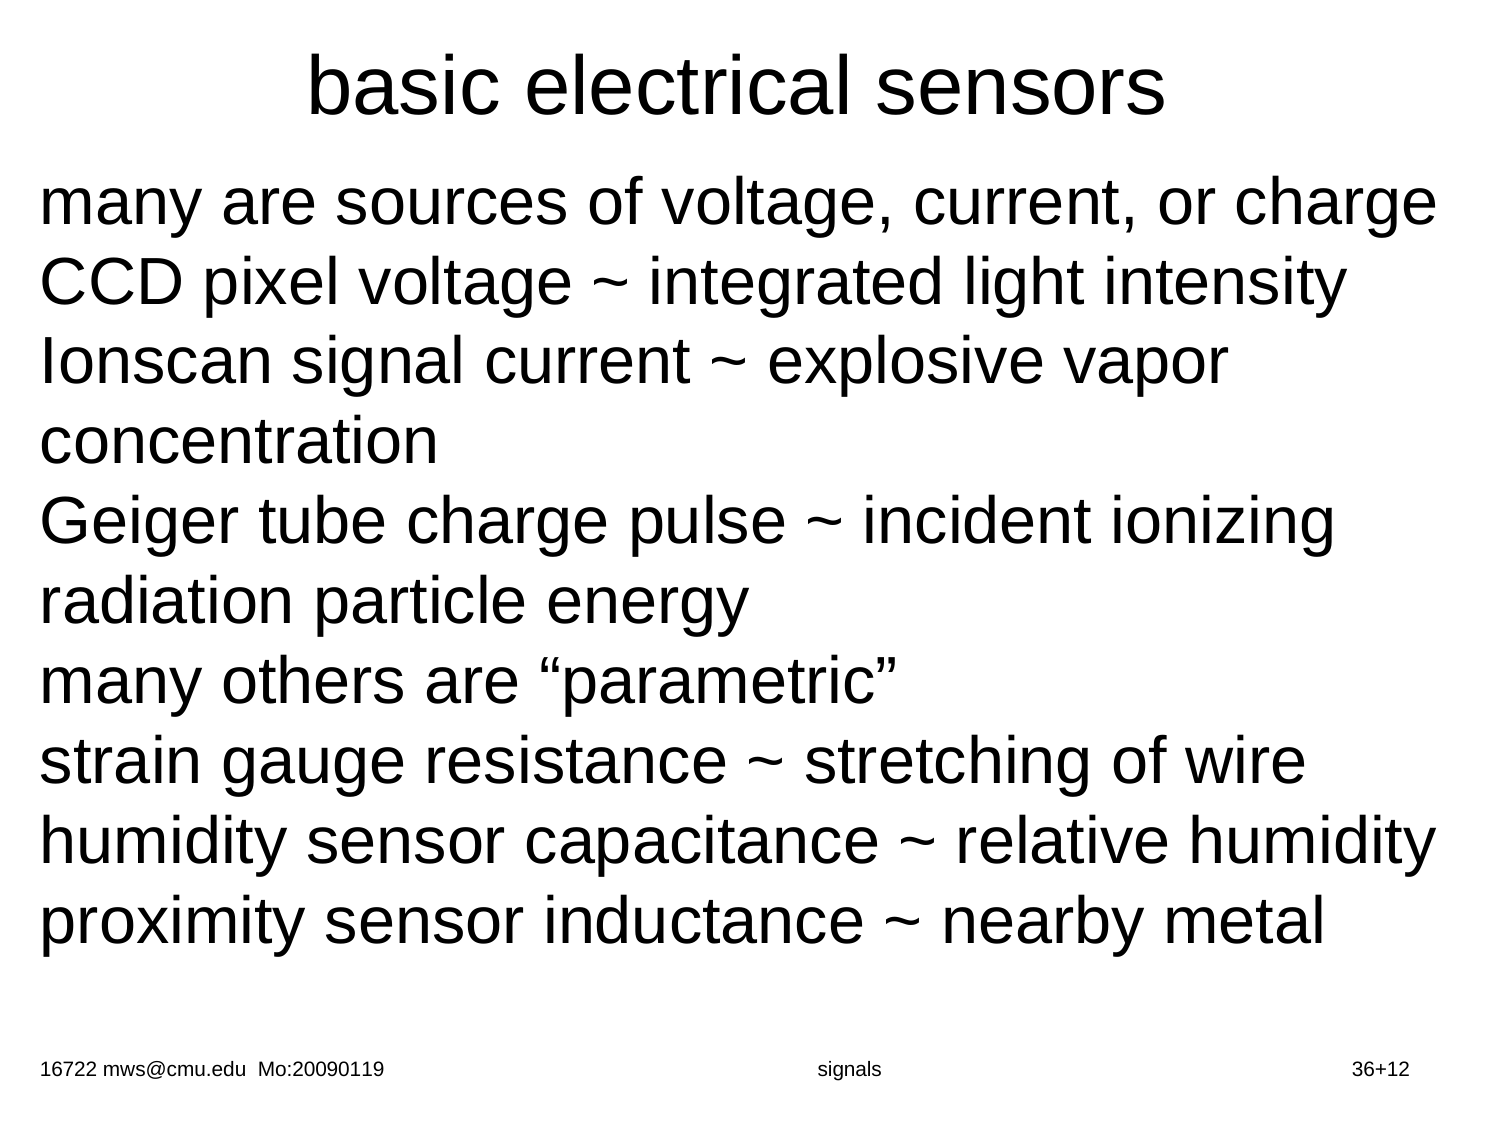

basic electrical sensors
many are sources of voltage, current, or charge
CCD pixel voltage ~ integrated light intensity
Ionscan signal current ~ explosive vapor concentration
Geiger tube charge pulse ~ incident ionizing radiation particle energy
many others are “parametric”
strain gauge resistance ~ stretching of wire
humidity sensor capacitance ~ relative humidity
proximity sensor inductance ~ nearby metal
16722 mws@cmu.edu Mo:20090119
signals
12